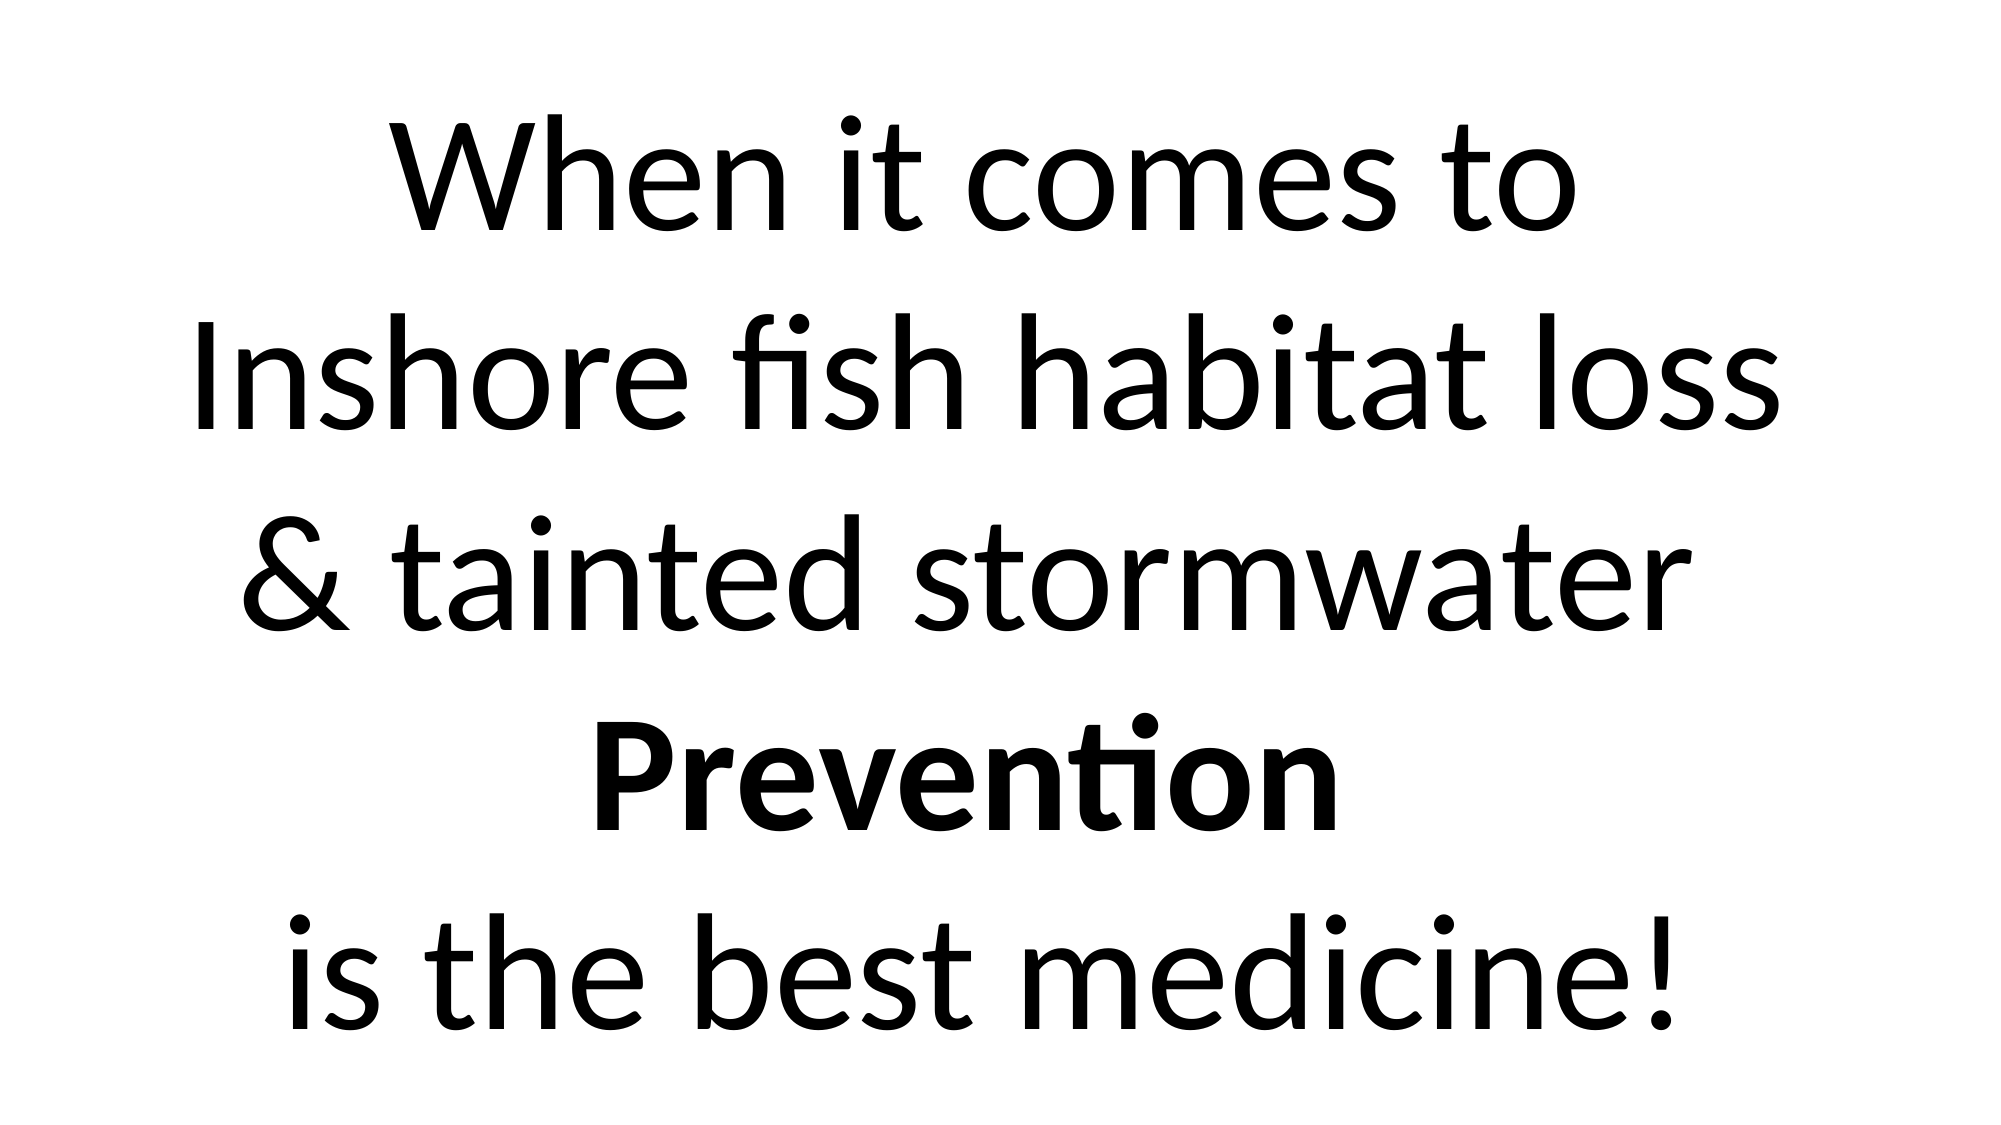

When it comes to
Inshore fish habitat loss & tainted stormwater
Prevention
is the best medicine!